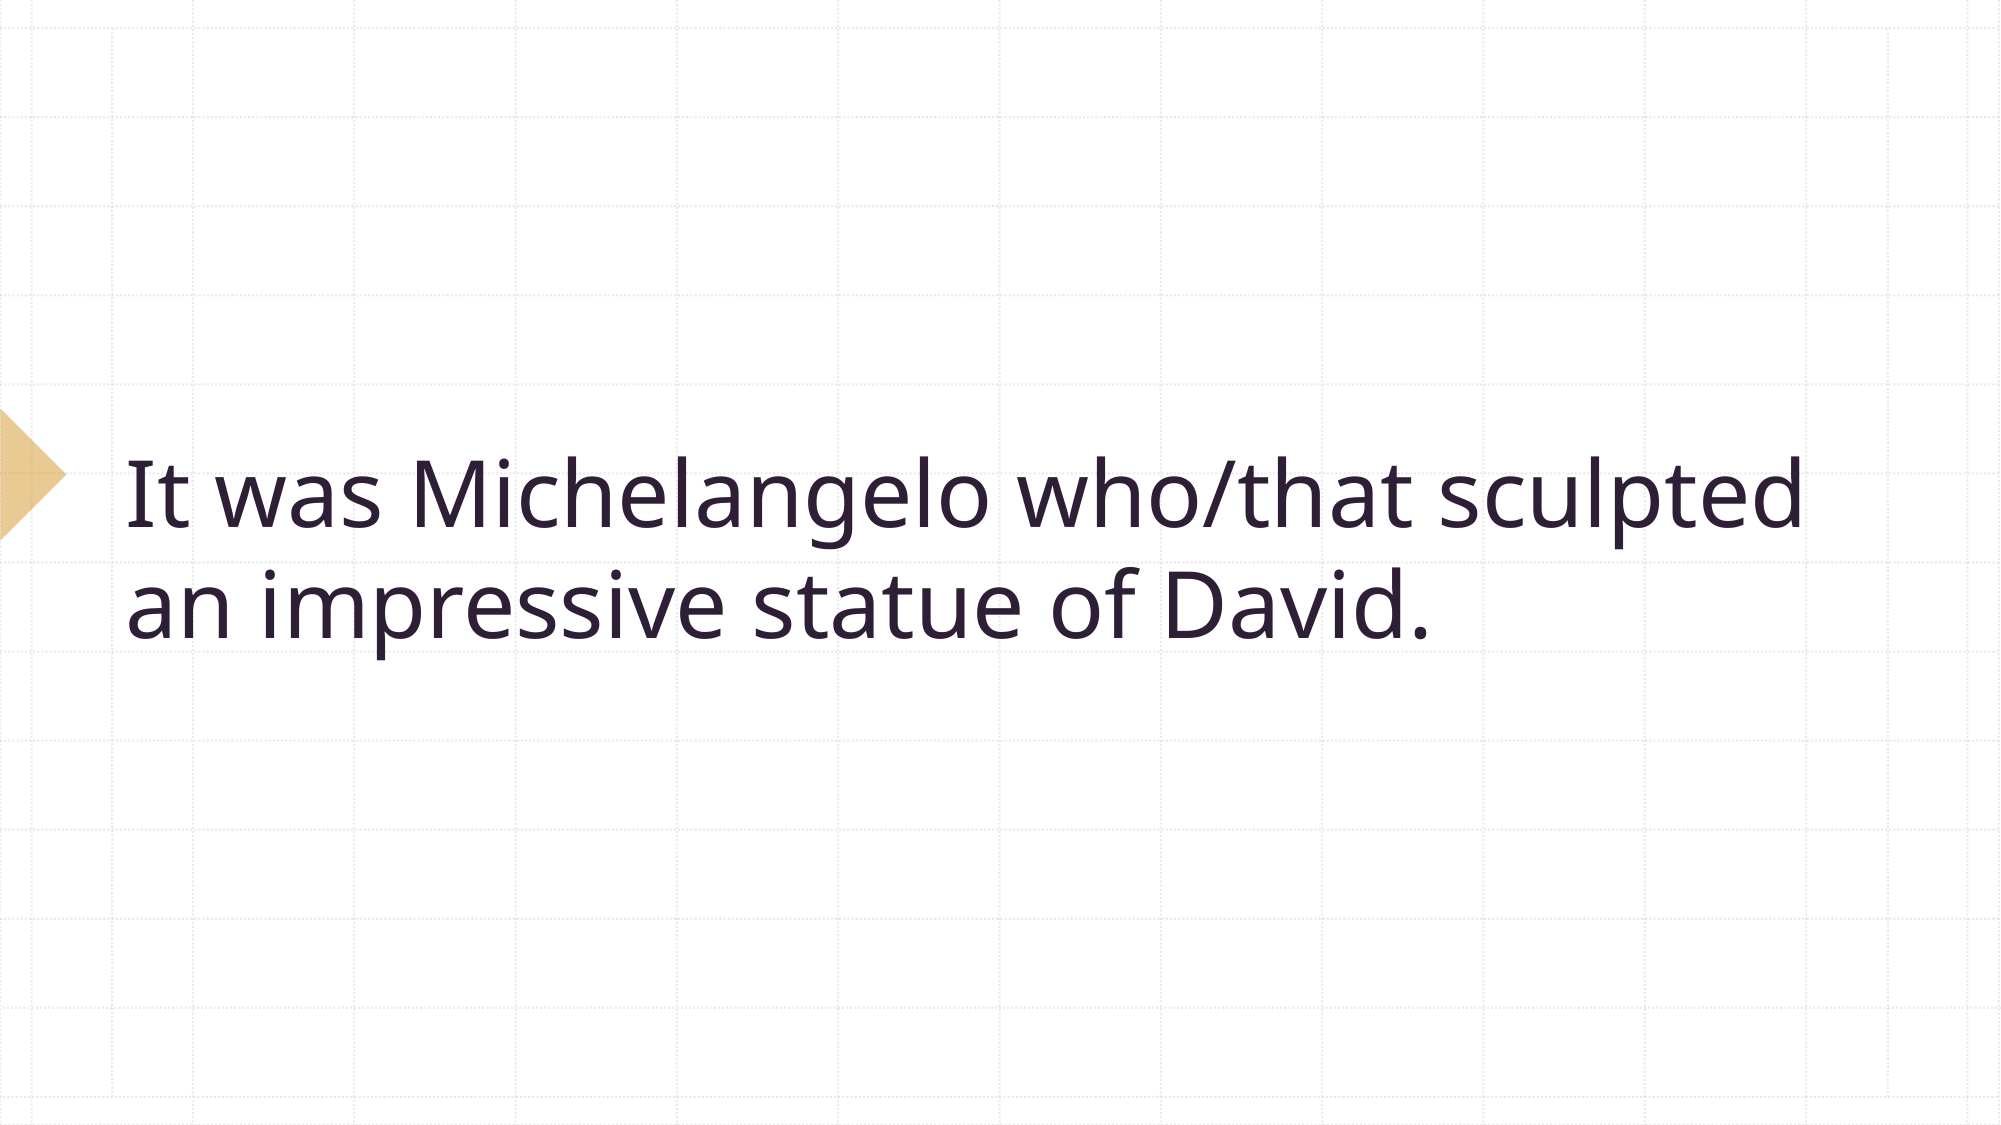

# It was Michelangelo who/that sculpted an impressive statue of David.